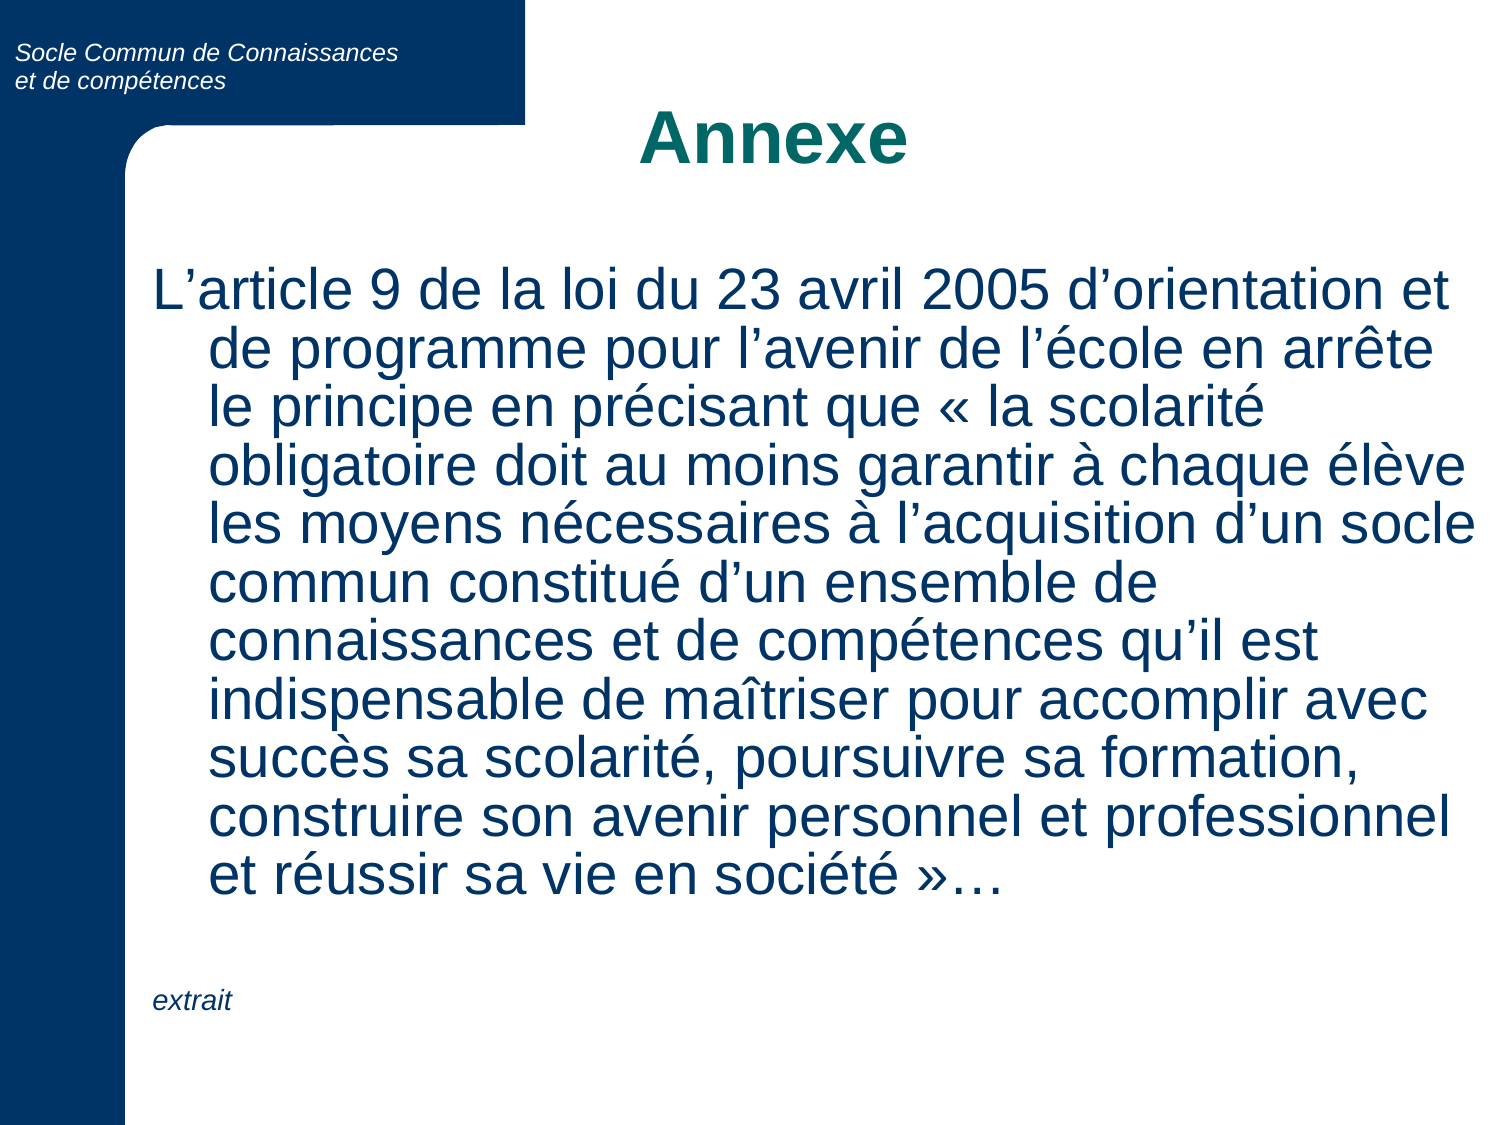

# Annexe
L’article 9 de la loi du 23 avril 2005 d’orientation et de programme pour l’avenir de l’école en arrête le principe en précisant que « la scolarité obligatoire doit au moins garantir à chaque élève les moyens nécessaires à l’acquisition d’un socle commun constitué d’un ensemble de connaissances et de compétences qu’il est indispensable de maîtriser pour accomplir avec succès sa scolarité, poursuivre sa formation, construire son avenir personnel et professionnel et réussir sa vie en société »…
extrait